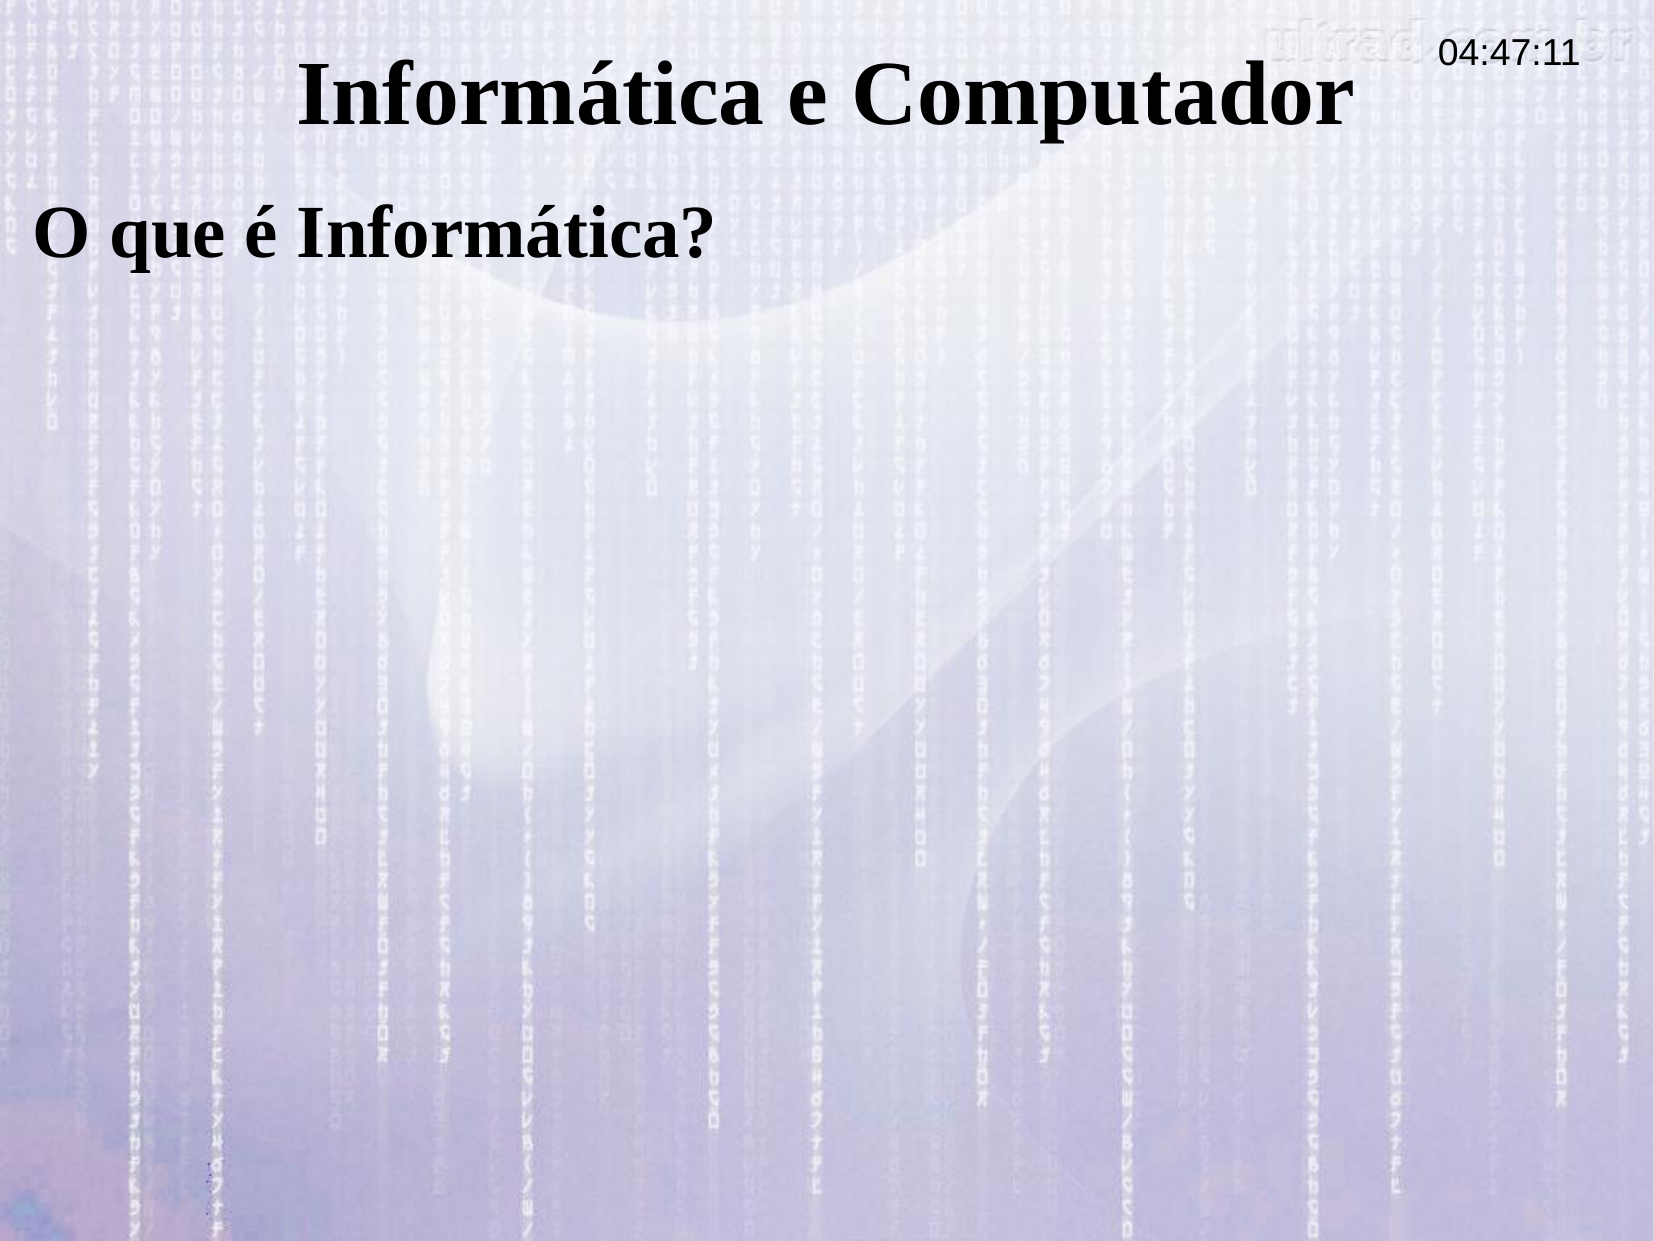

02:09:46
Informática e Computador
O que é Informática?